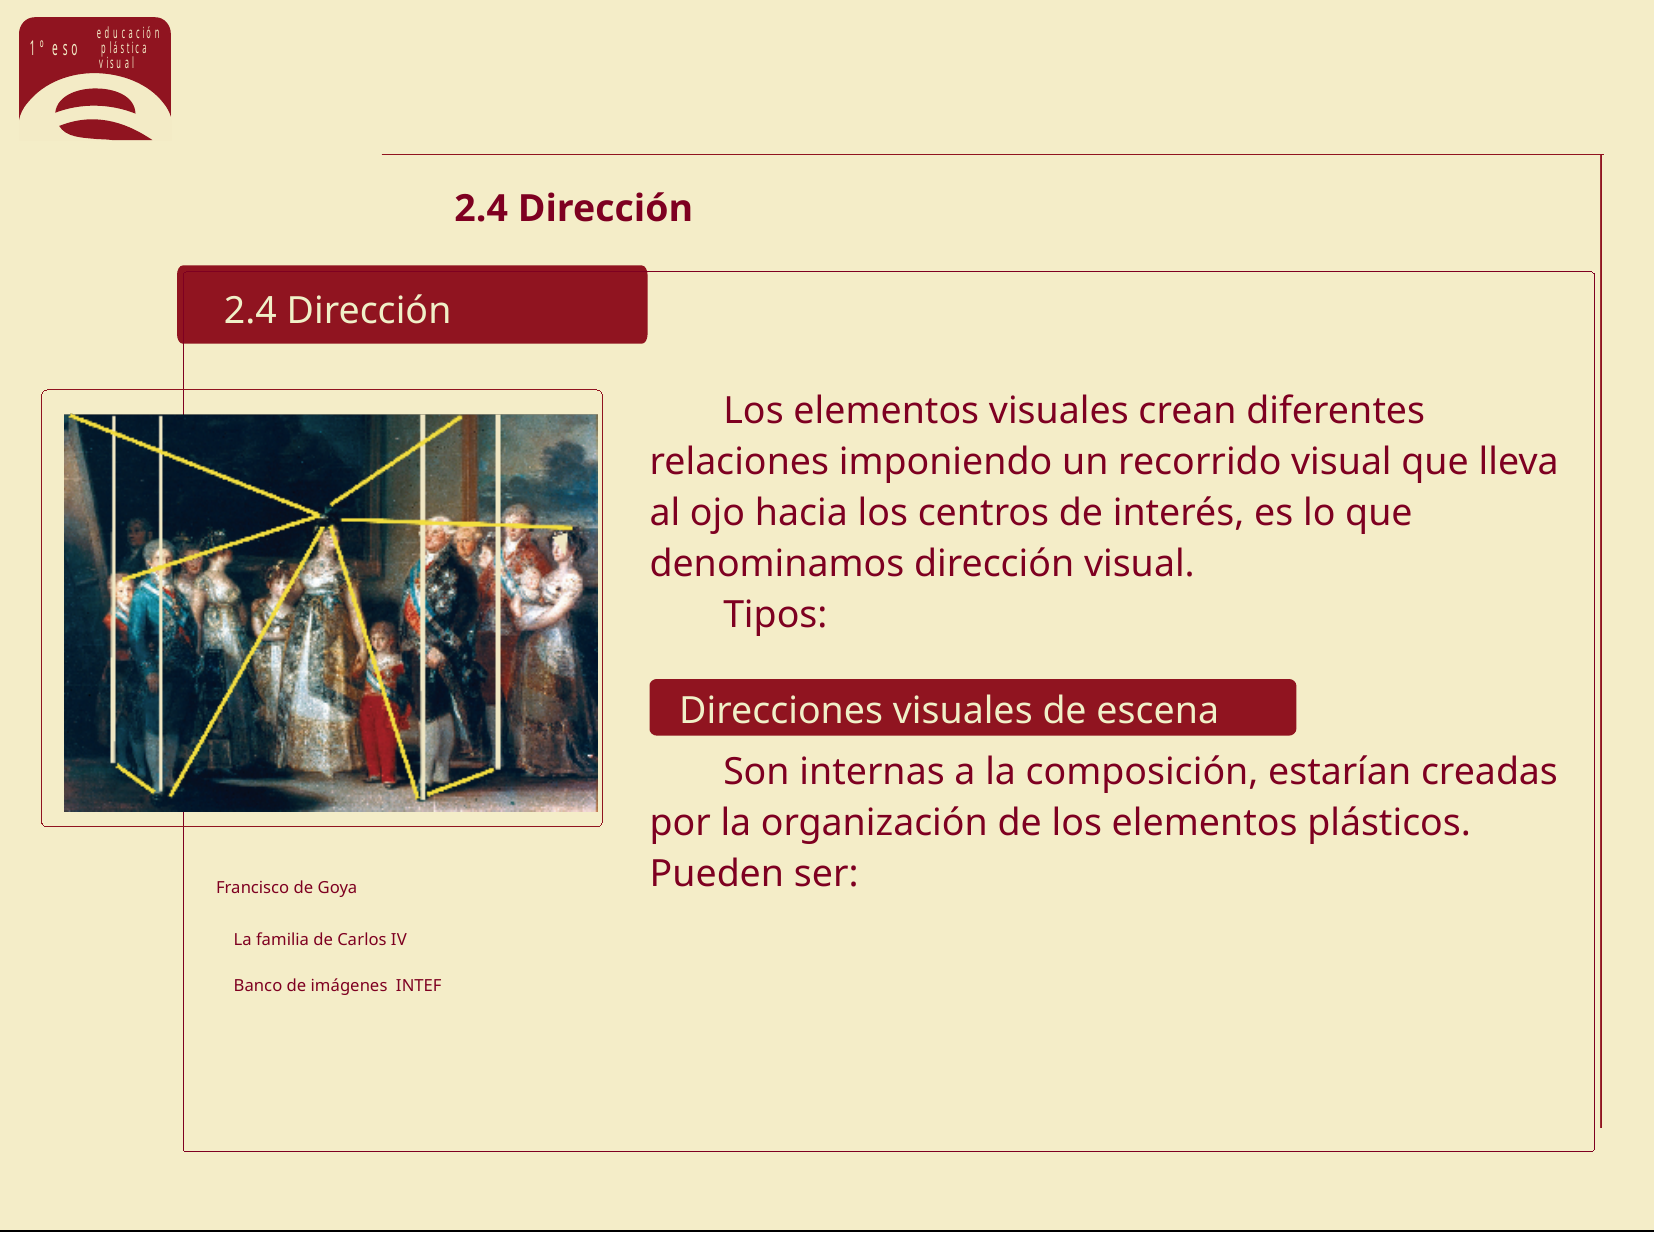

2.4 Dirección
	2.4 Dirección
#
	Los elementos visuales crean diferentes relaciones imponiendo un recorrido visual que lleva al ojo hacia los centros de interés, es lo que denominamos dirección visual.
	Tipos:
	Son internas a la composición, estarían creadas por la organización de los elementos plásticos. Pueden ser:
Direcciones visuales de escena
 Francisco de Goya
La familia de Carlos IV
Banco de imágenes INTEF